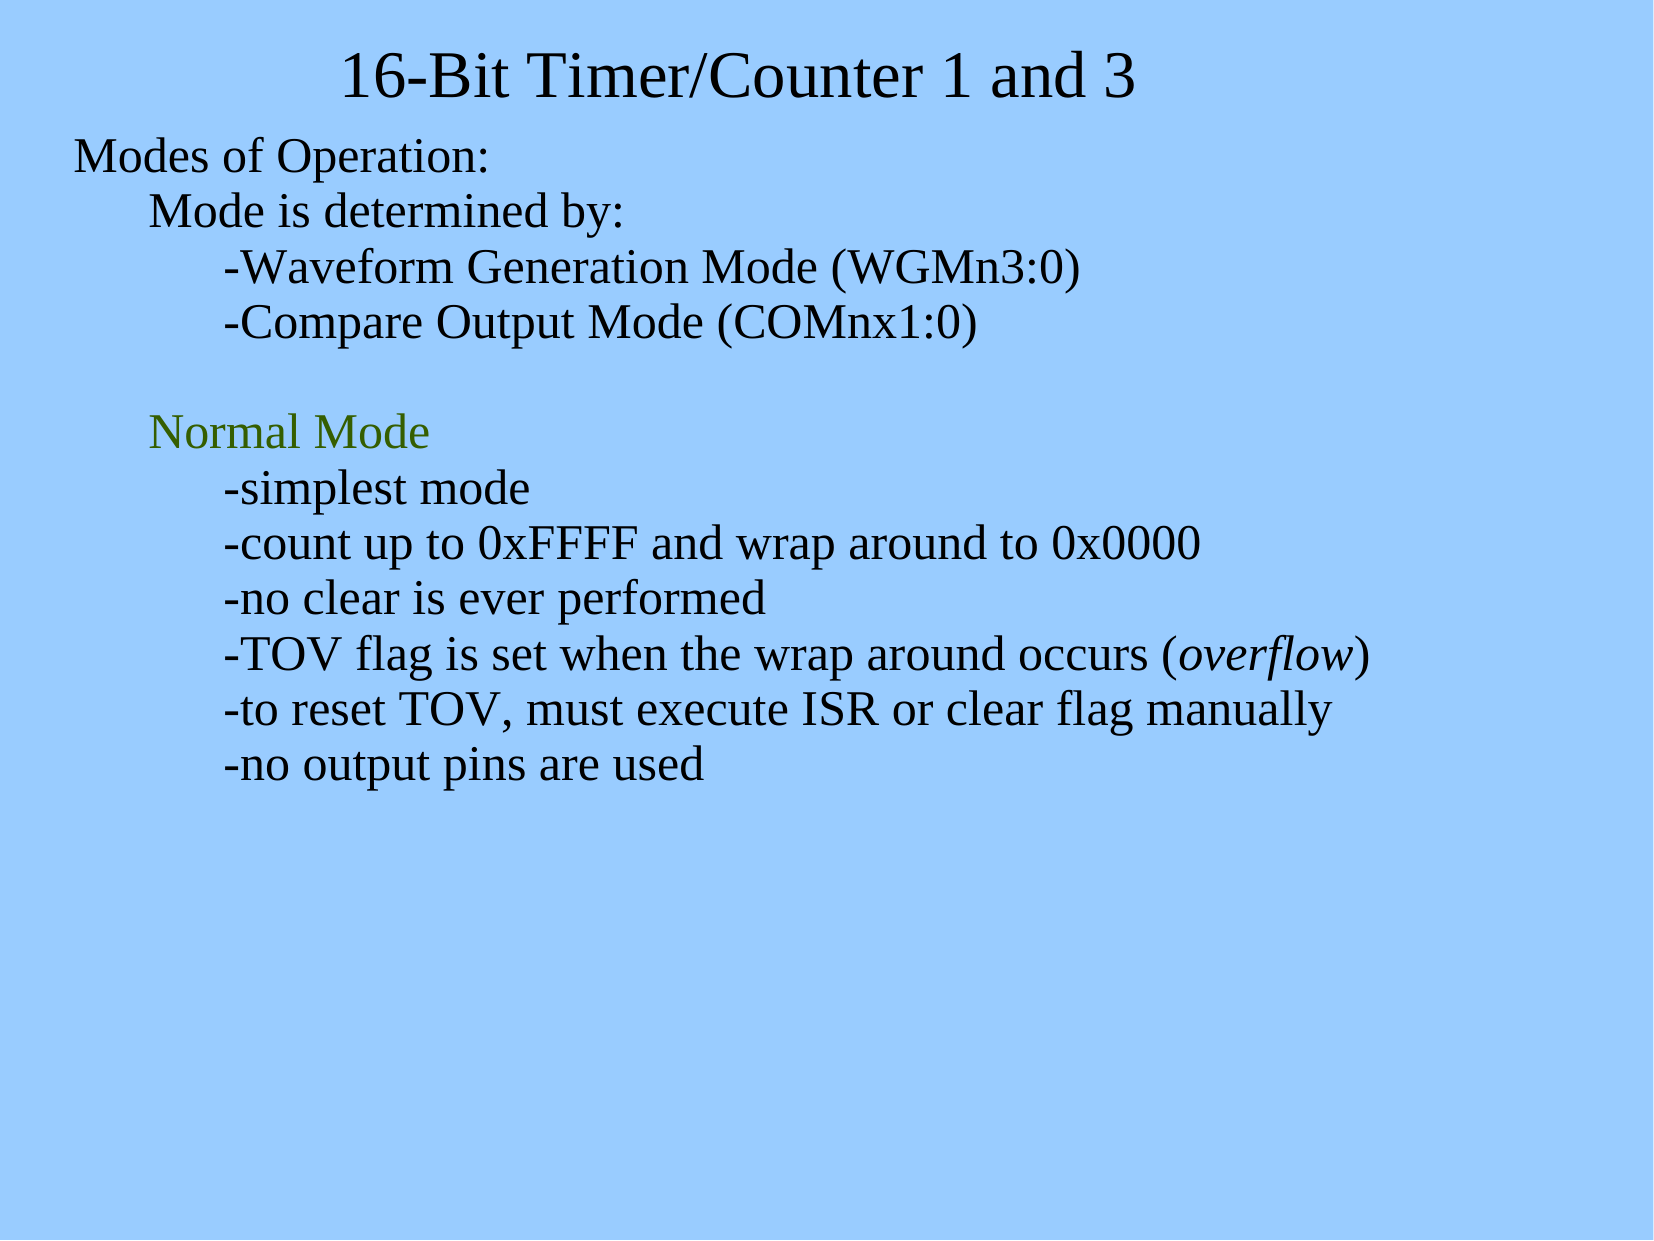

16-Bit Timer/Counter 1 and 3
Modes of Operation:
	Mode is determined by:
		-Waveform Generation Mode (WGMn3:0)
		-Compare Output Mode (COMnx1:0)
	Normal Mode
		-simplest mode
		-count up to 0xFFFF and wrap around to 0x0000
		-no clear is ever performed
		-TOV flag is set when the wrap around occurs (overflow)
		-to reset TOV, must execute ISR or clear flag manually
		-no output pins are used